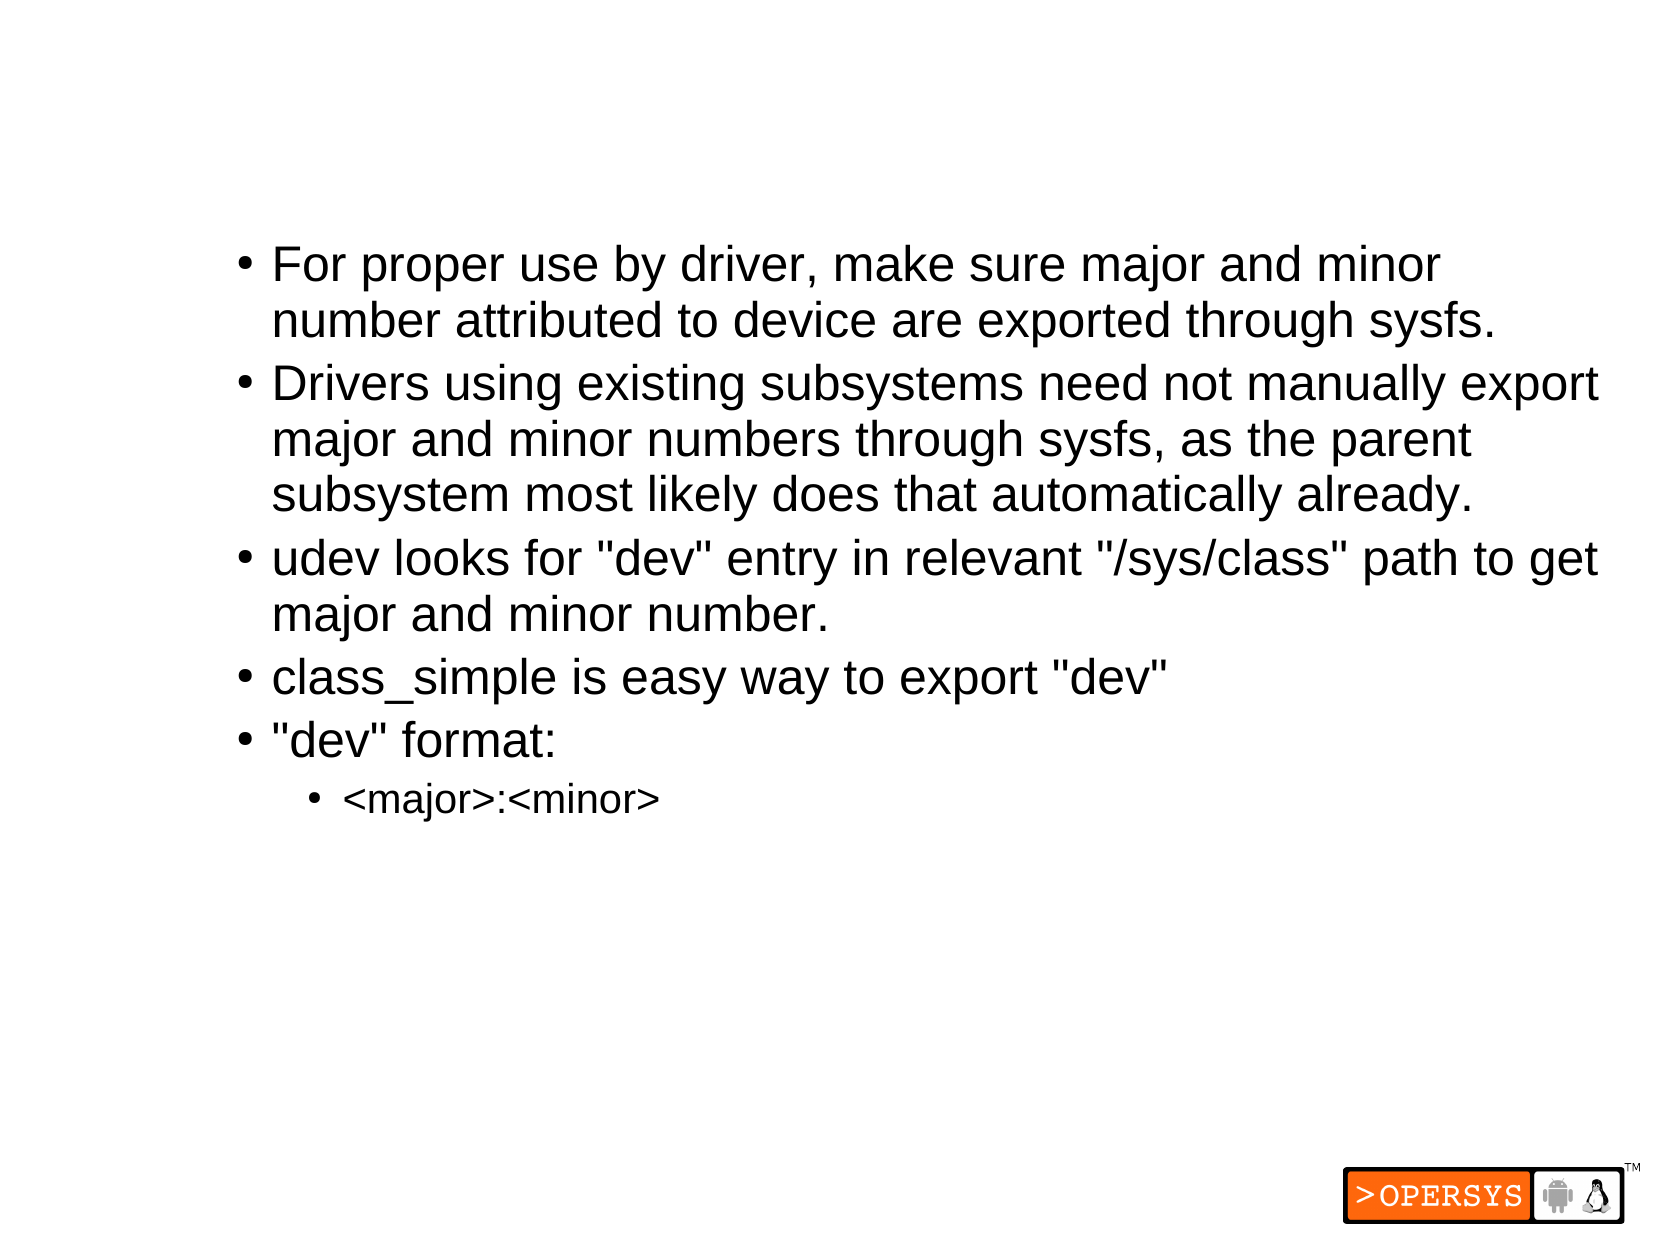

# For proper use by driver, make sure major and minor number attributed to device are exported through sysfs.
Drivers using existing subsystems need not manually export major and minor numbers through sysfs, as the parent subsystem most likely does that automatically already.
udev looks for "dev" entry in relevant "/sys/class" path to get major and minor number.
class_simple is easy way to export "dev"
"dev" format:
<major>:<minor>